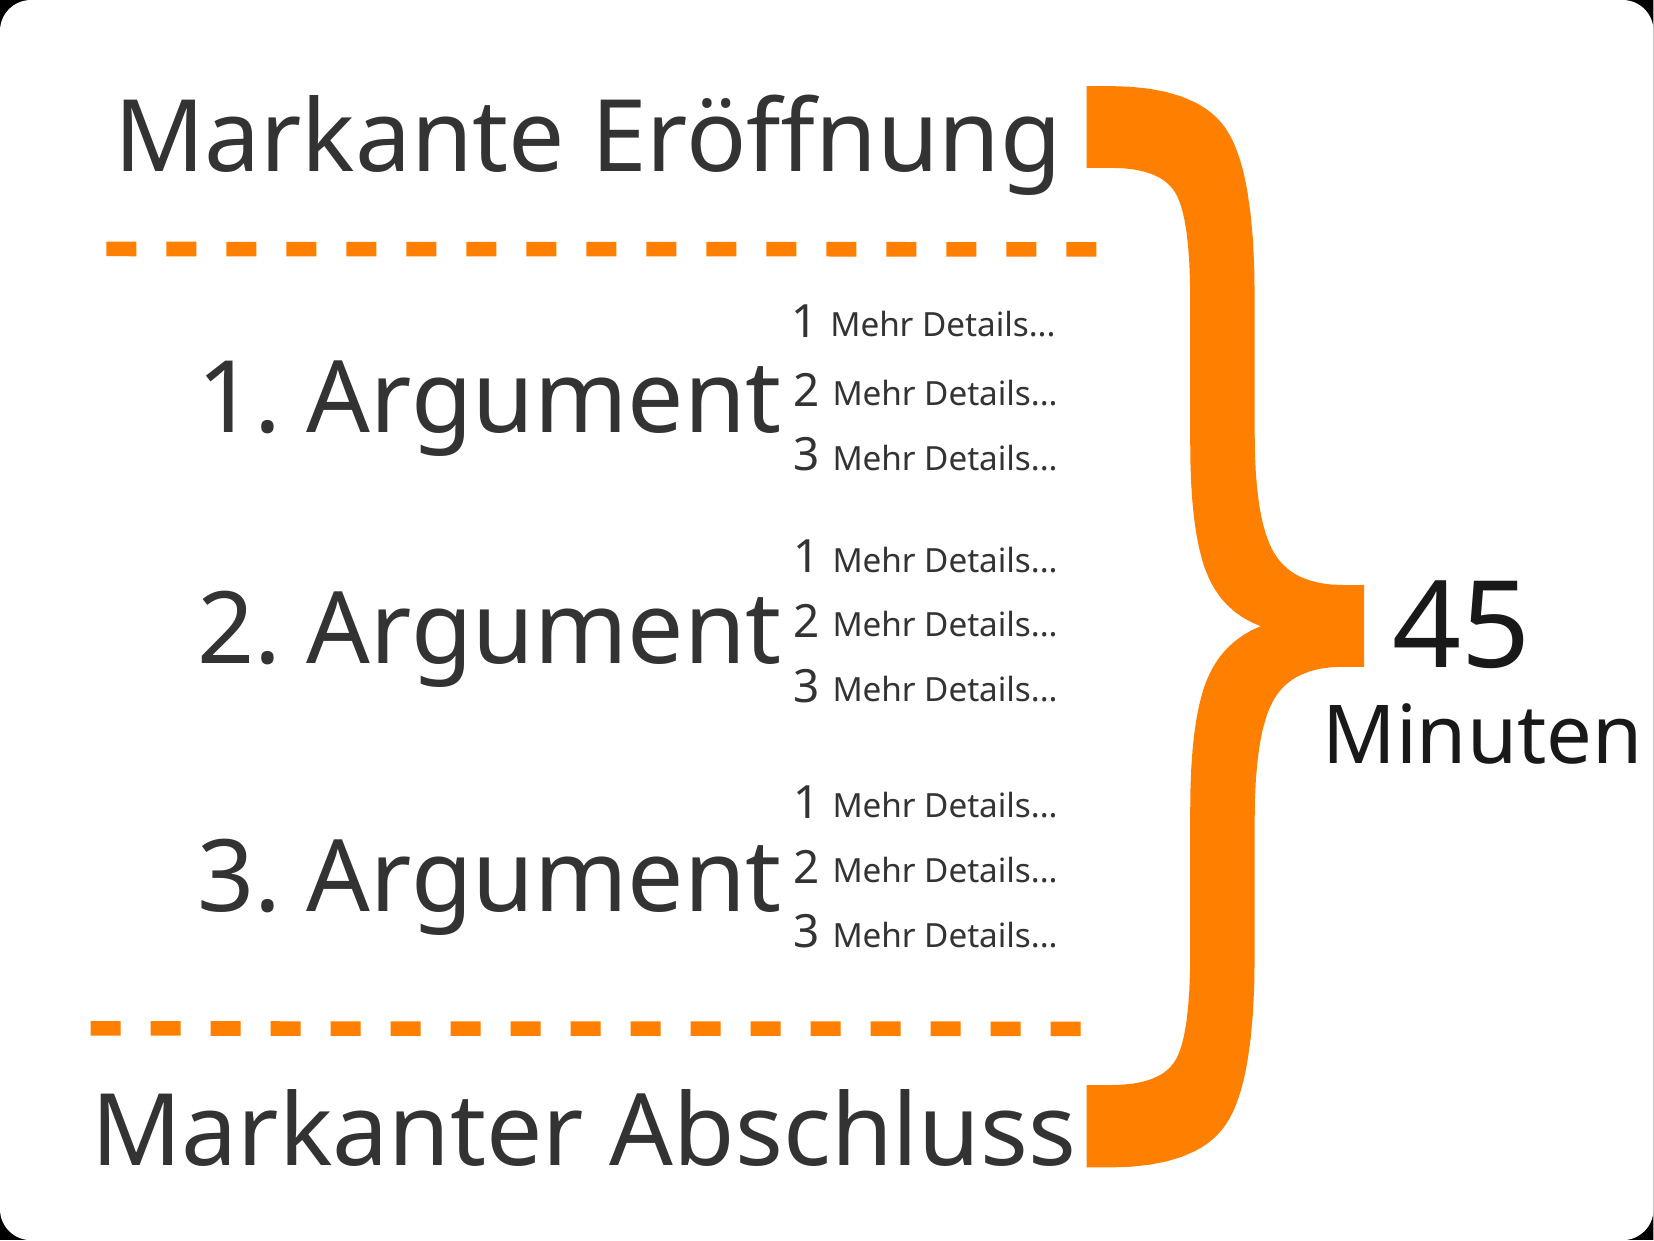

Markante Eröffnung
1
Mehr Details...
1. Argument
2
Mehr Details...
3
Mehr Details...
1
Mehr Details...
45
2. Argument
2
Mehr Details...
3
Mehr Details...
Minuten
1
Mehr Details...
3. Argument
2
Mehr Details...
3
Mehr Details...
Markanter Abschluss